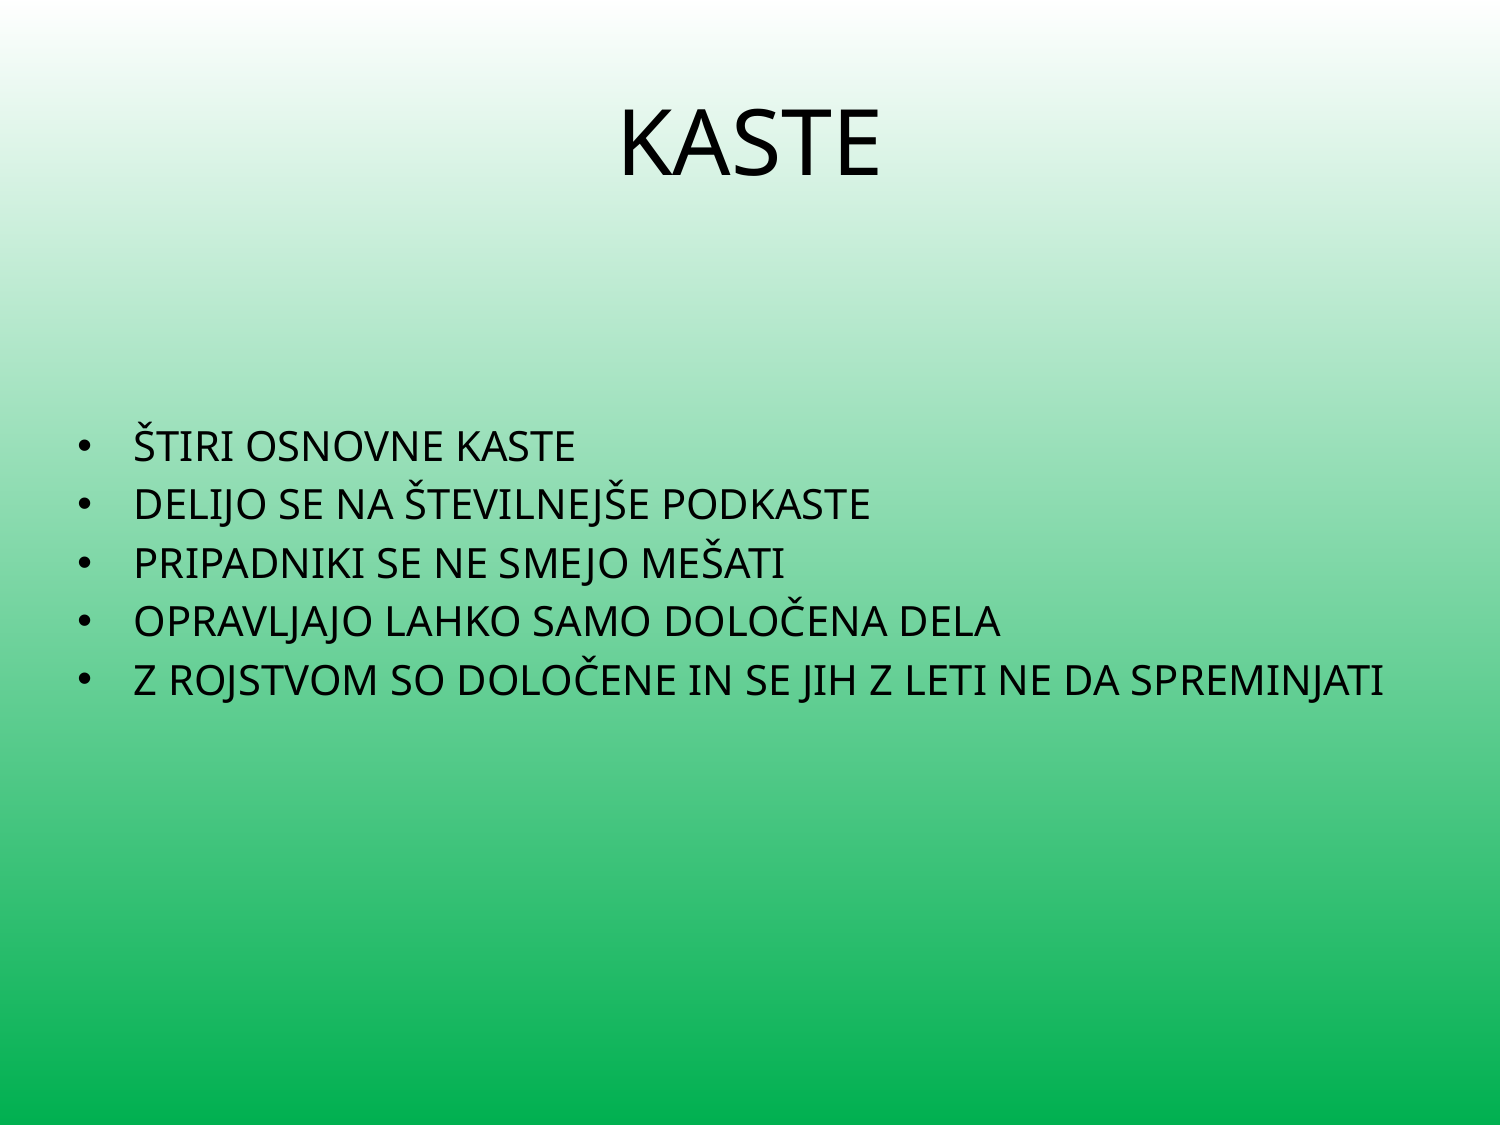

# KASTE
ŠTIRI OSNOVNE KASTE
DELIJO SE NA ŠTEVILNEJŠE PODKASTE
PRIPADNIKI SE NE SMEJO MEŠATI
OPRAVLJAJO LAHKO SAMO DOLOČENA DELA
Z ROJSTVOM SO DOLOČENE IN SE JIH Z LETI NE DA SPREMINJATI